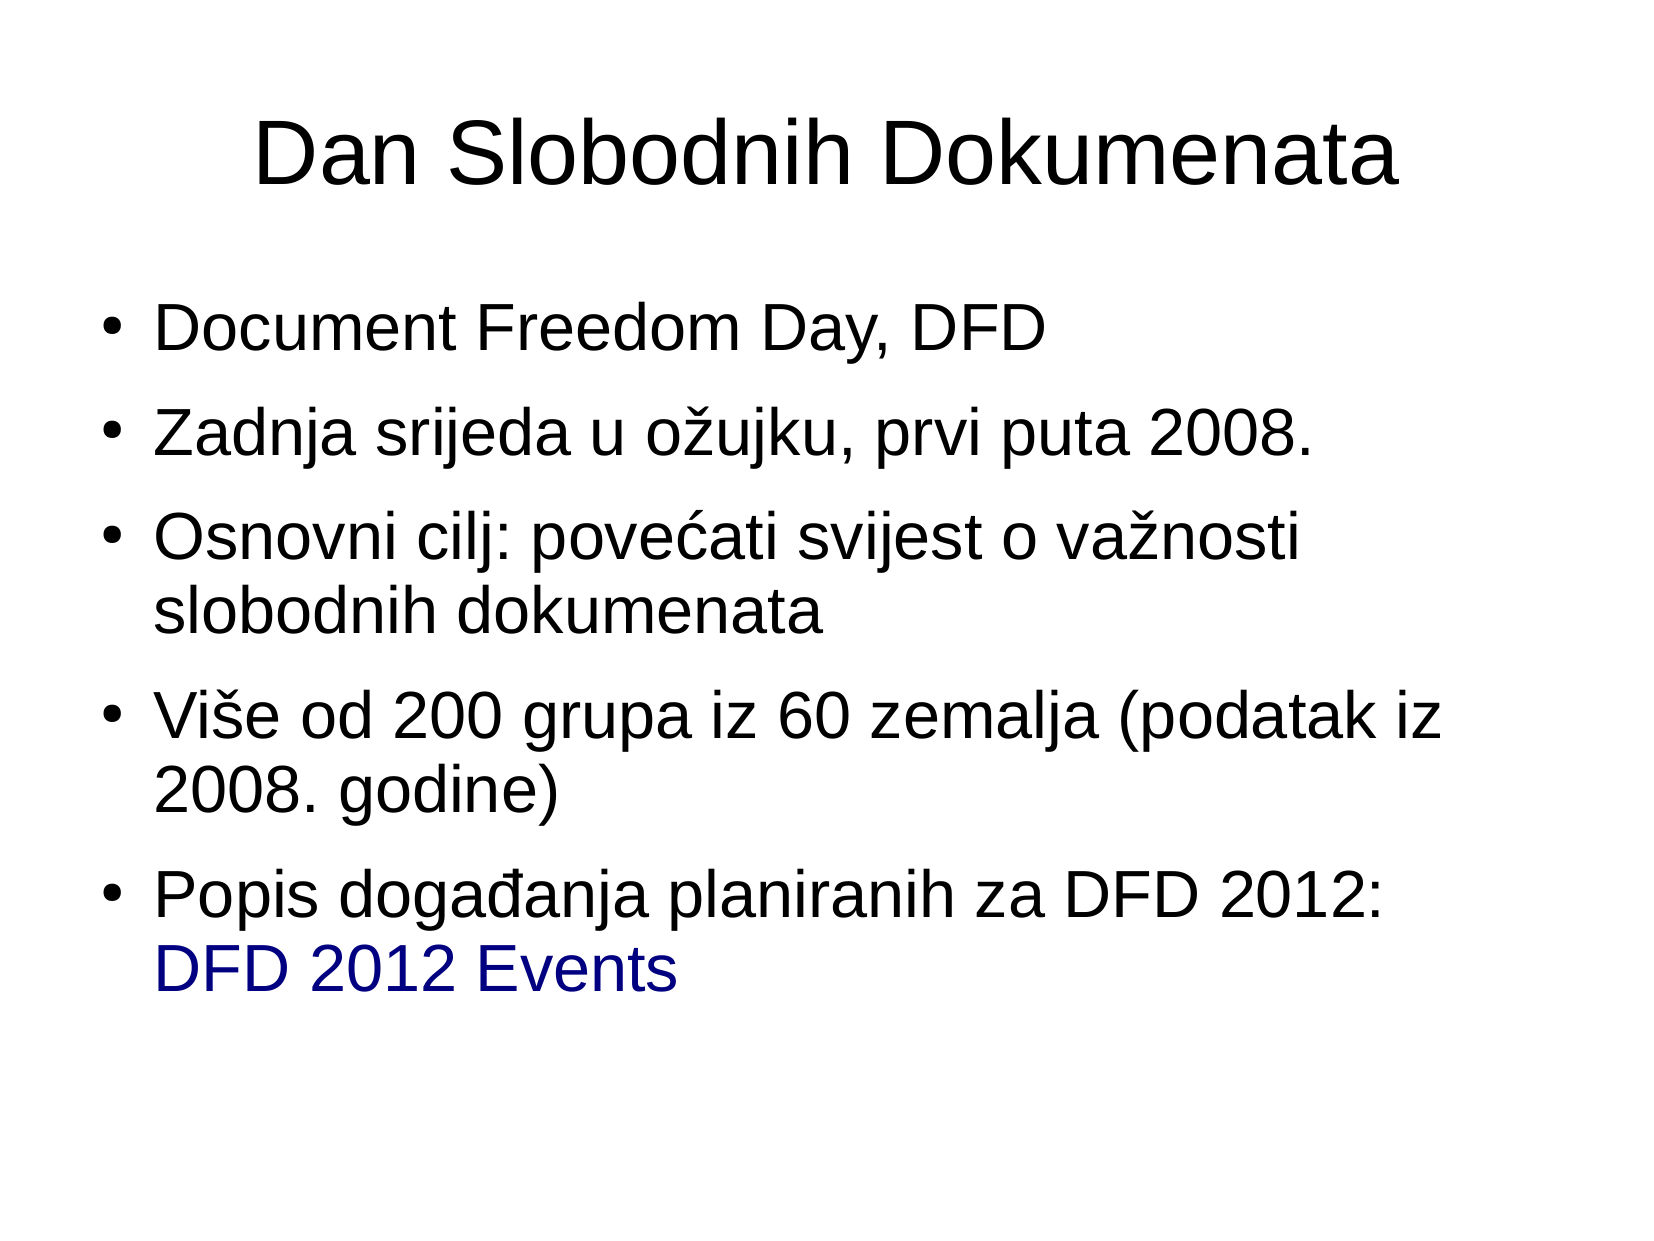

# Dan Slobodnih Dokumenata
Document Freedom Day, DFD
Zadnja srijeda u ožujku, prvi puta 2008.
Osnovni cilj: povećati svijest o važnosti slobodnih dokumenata
Više od 200 grupa iz 60 zemalja (podatak iz 2008. godine)
Popis događanja planiranih za DFD 2012: DFD 2012 Events